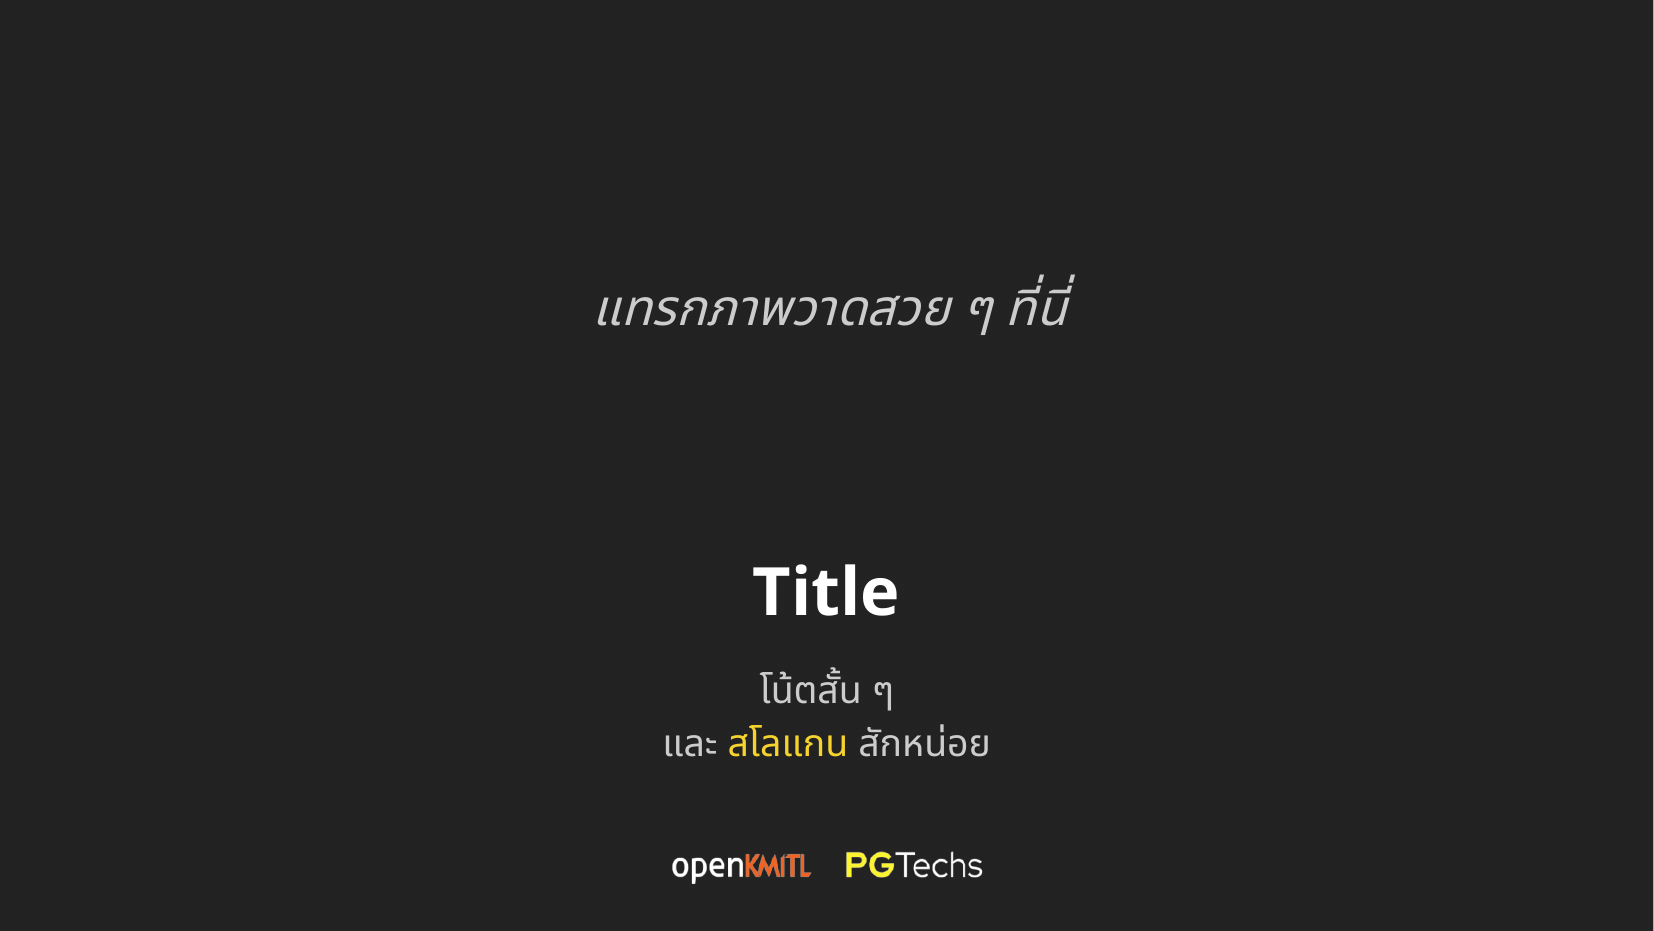

แทรกภาพวาดสวย ๆ ที่นี่
Title
โน้ตสั้น ๆ
และ สโลแกน สักหน่อย